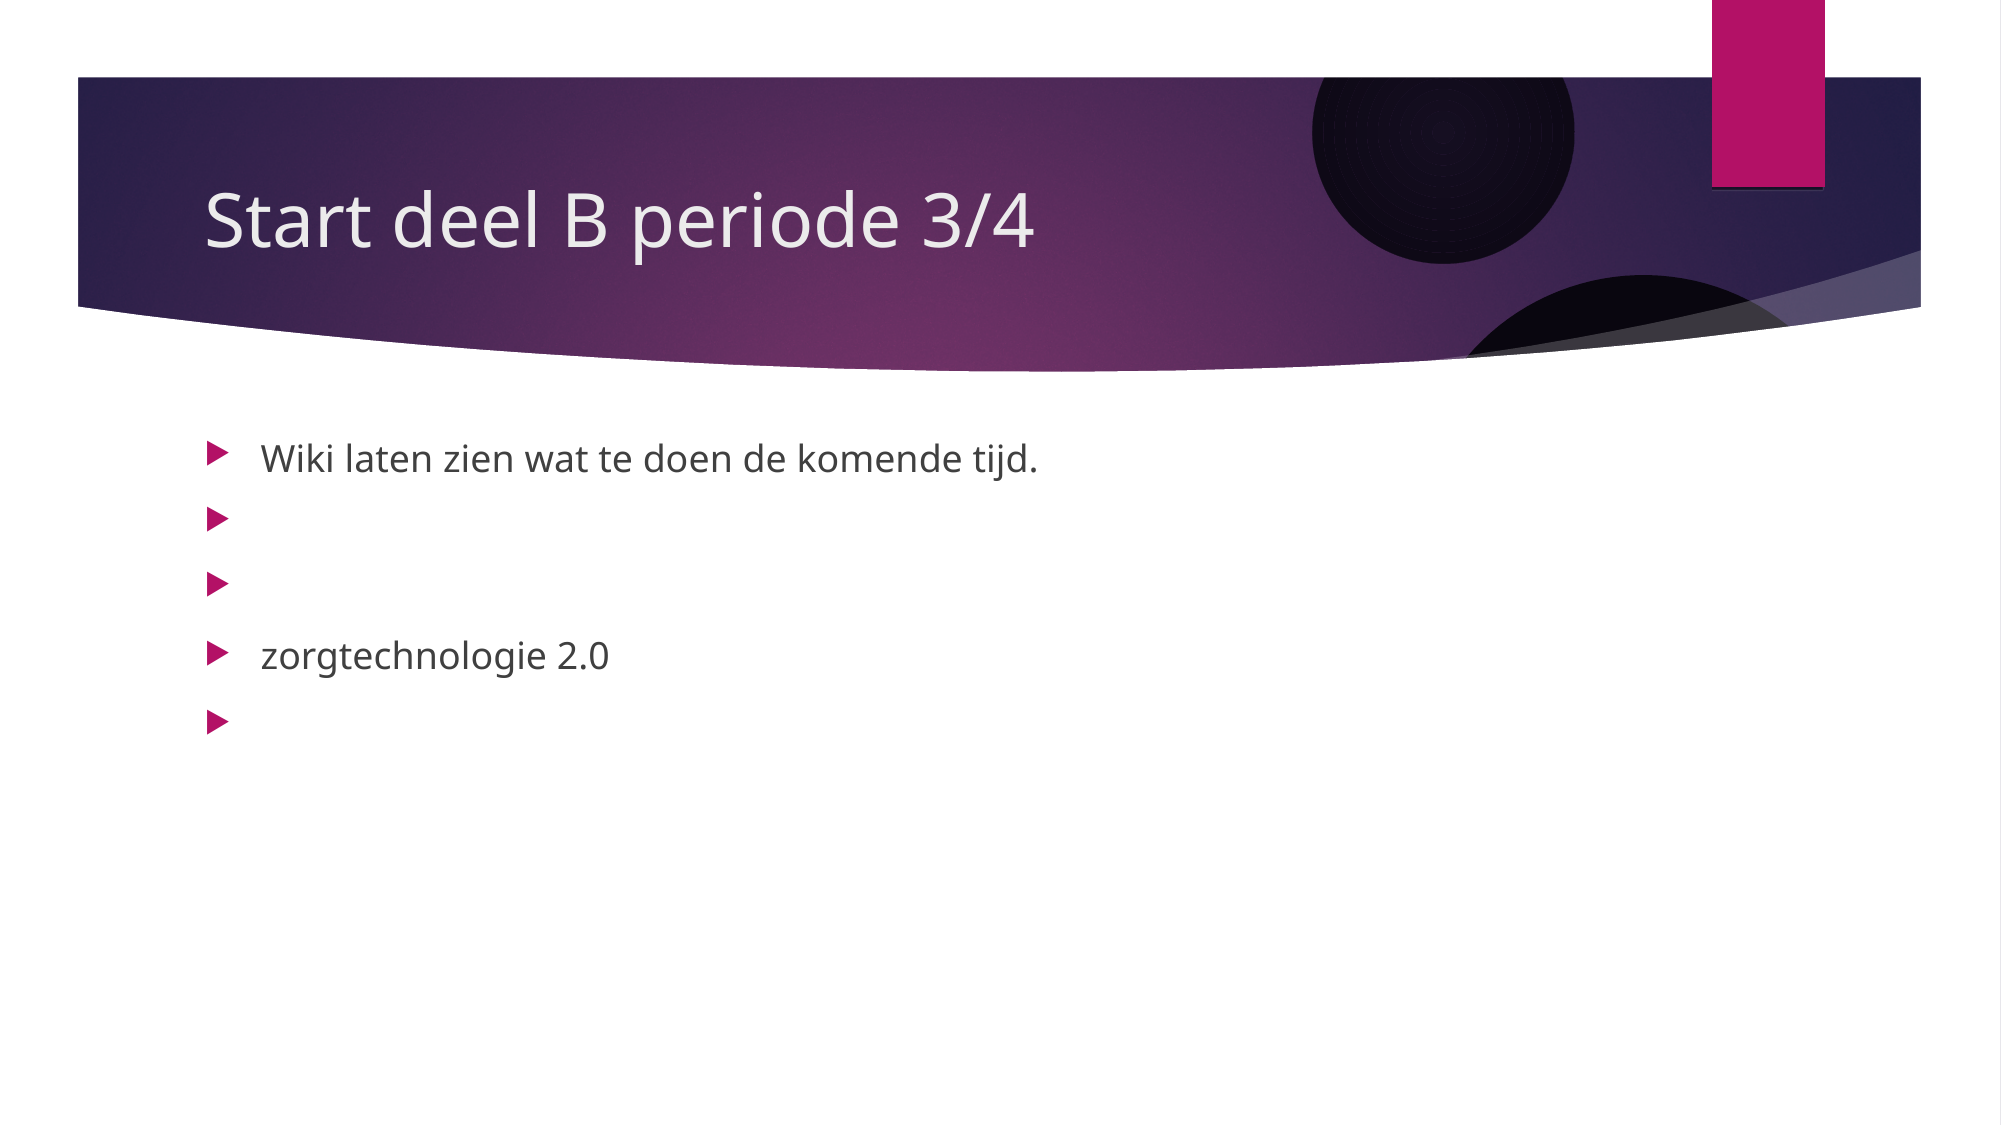

# Start deel B periode 3/4
Wiki laten zien wat te doen de komende tijd.
zorgtechnologie 2.0